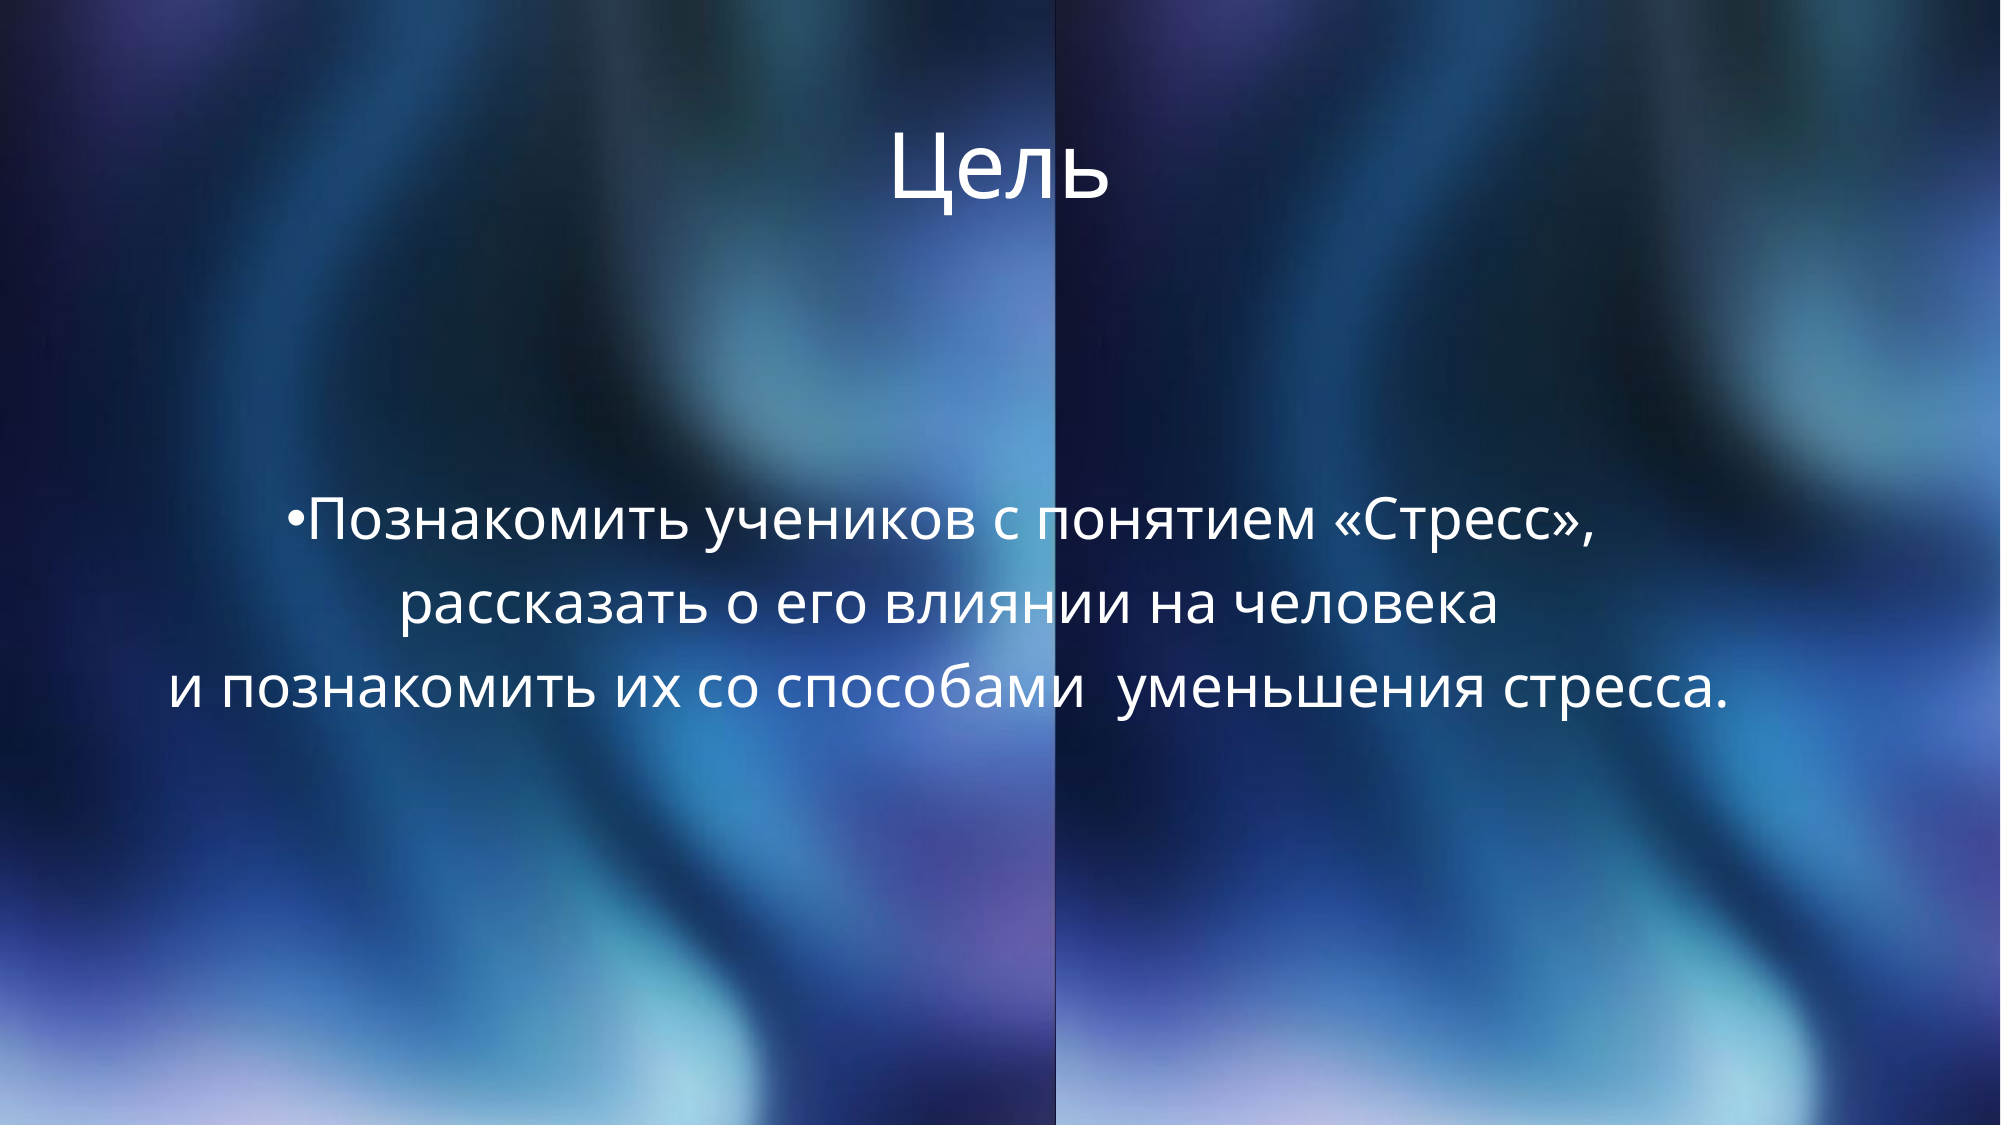

# Цель
Познакомить учеников с понятием «Стресс»,
 рассказать о его влиянии на человека
 и познакомить их со способами уменьшения стресса.